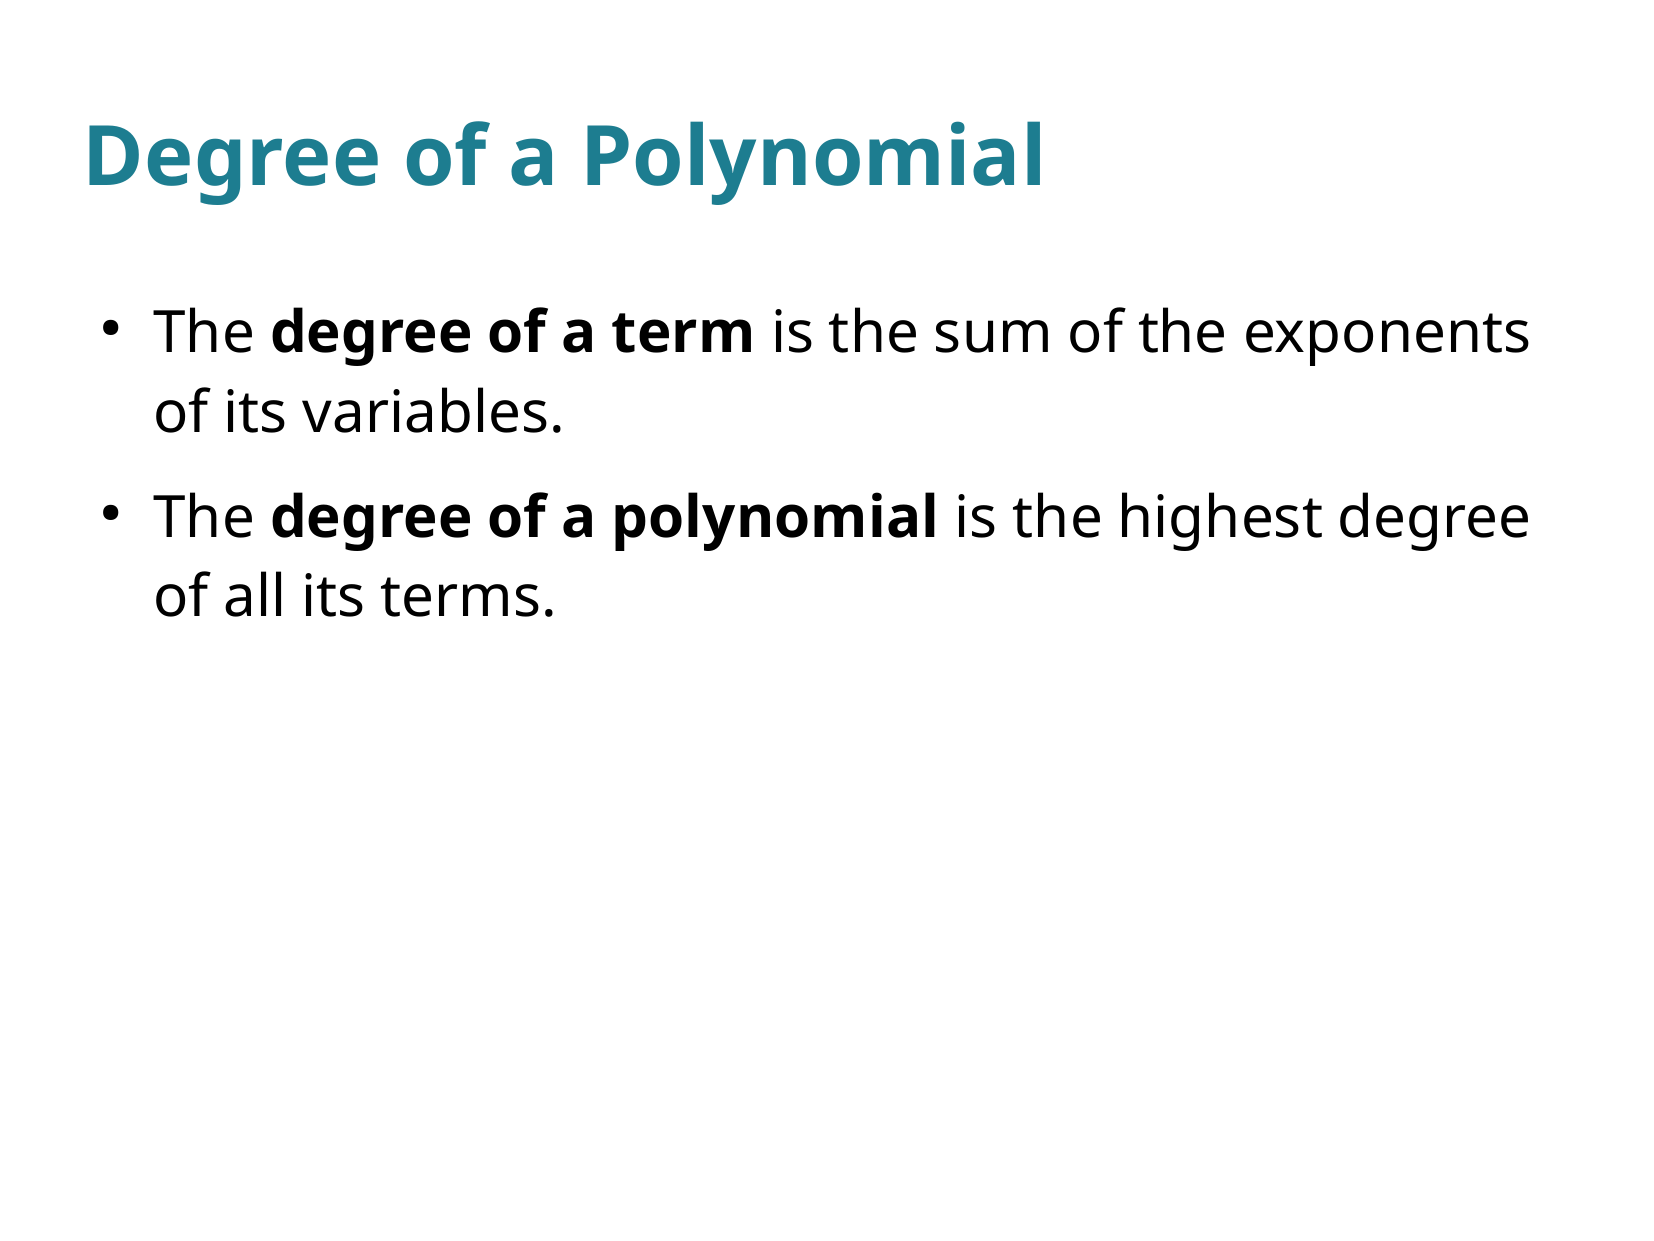

# Degree of a Polynomial
The degree of a term is the sum of the exponents of its variables.
The degree of a polynomial is the highest degree of all its terms.